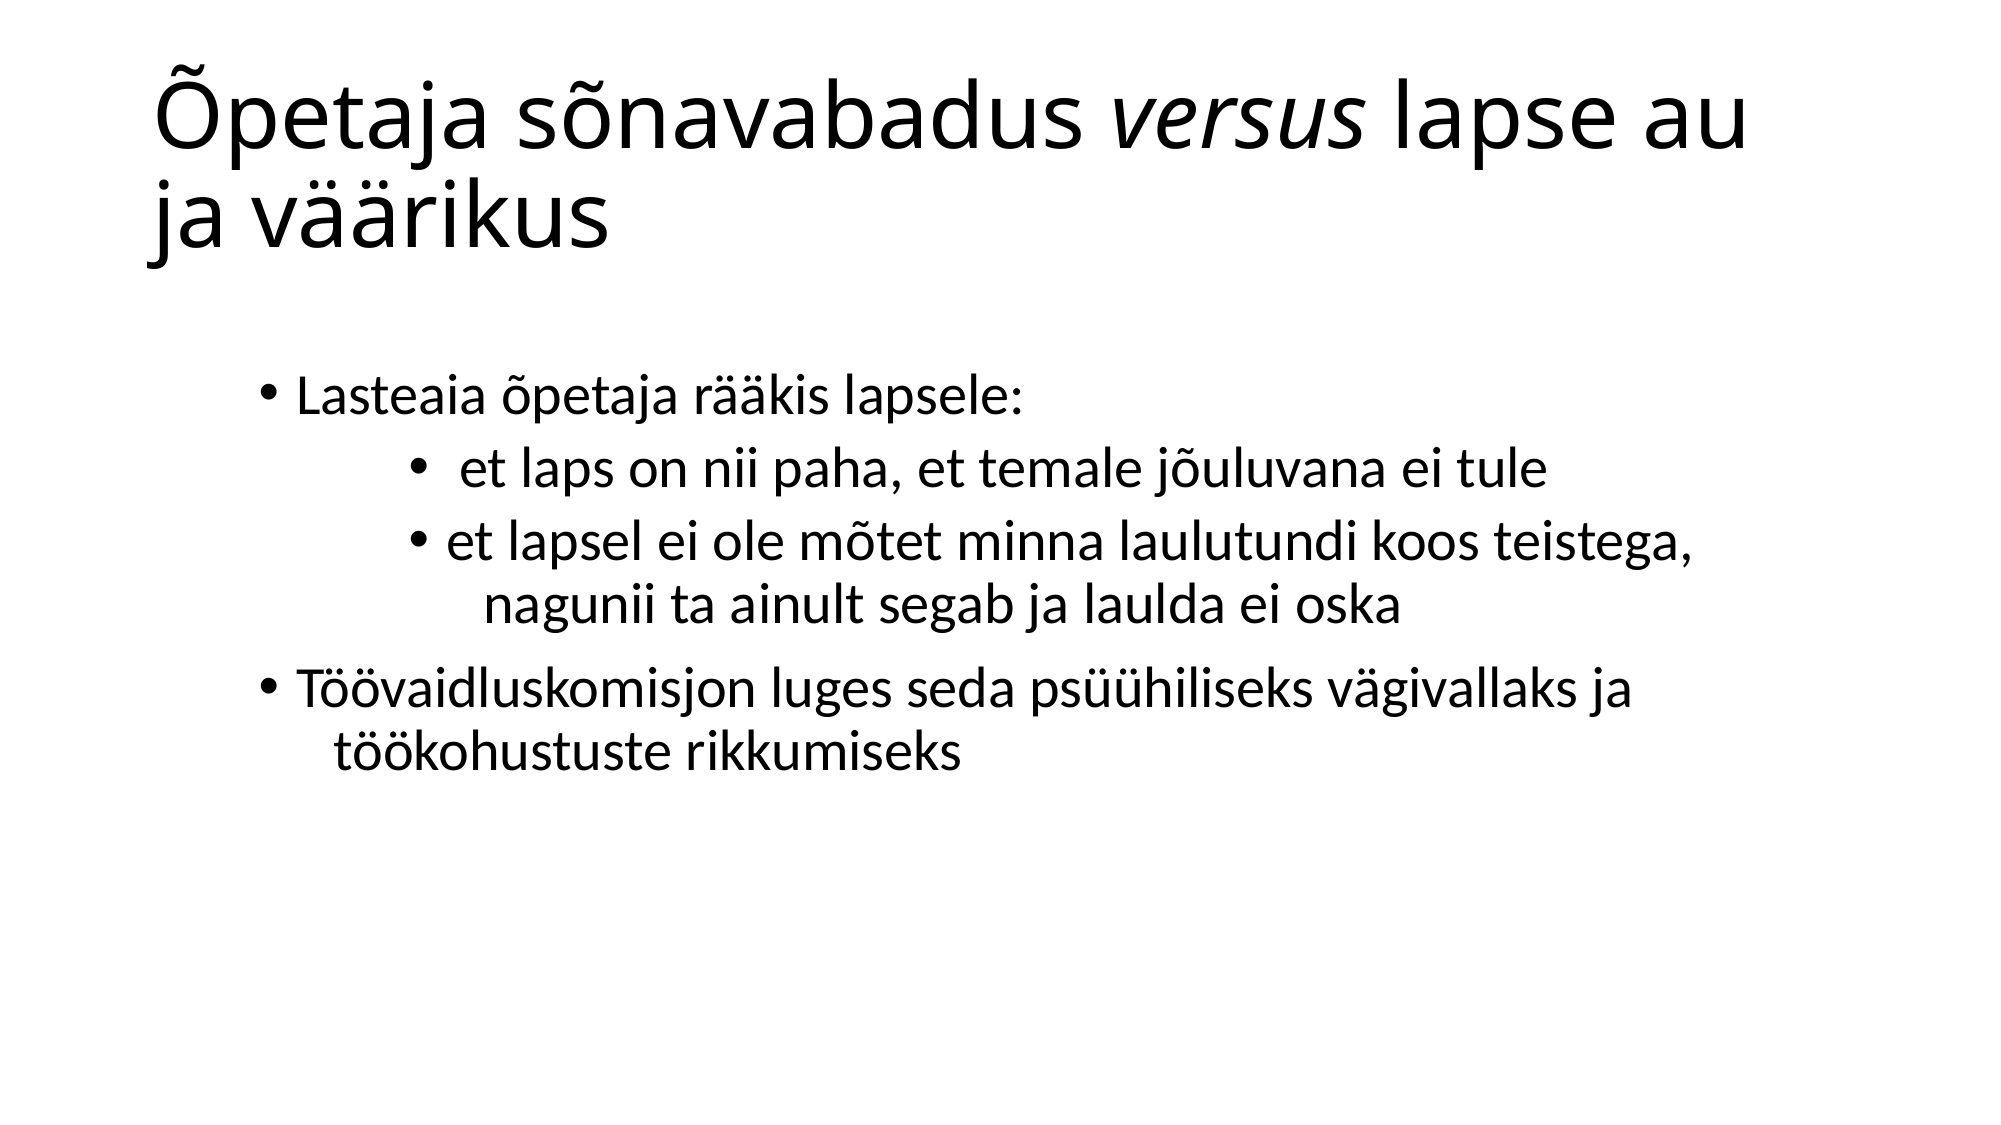

# Õpetaja sõnavabadus versus lapse au ja väärikus
Lasteaia õpetaja rääkis lapsele:
 et laps on nii paha, et temale jõuluvana ei tule
et lapsel ei ole mõtet minna laulutundi koos teistega, nagunii ta ainult segab ja laulda ei oska
Töövaidluskomisjon luges seda psüühiliseks vägivallaks ja töökohustuste rikkumiseks